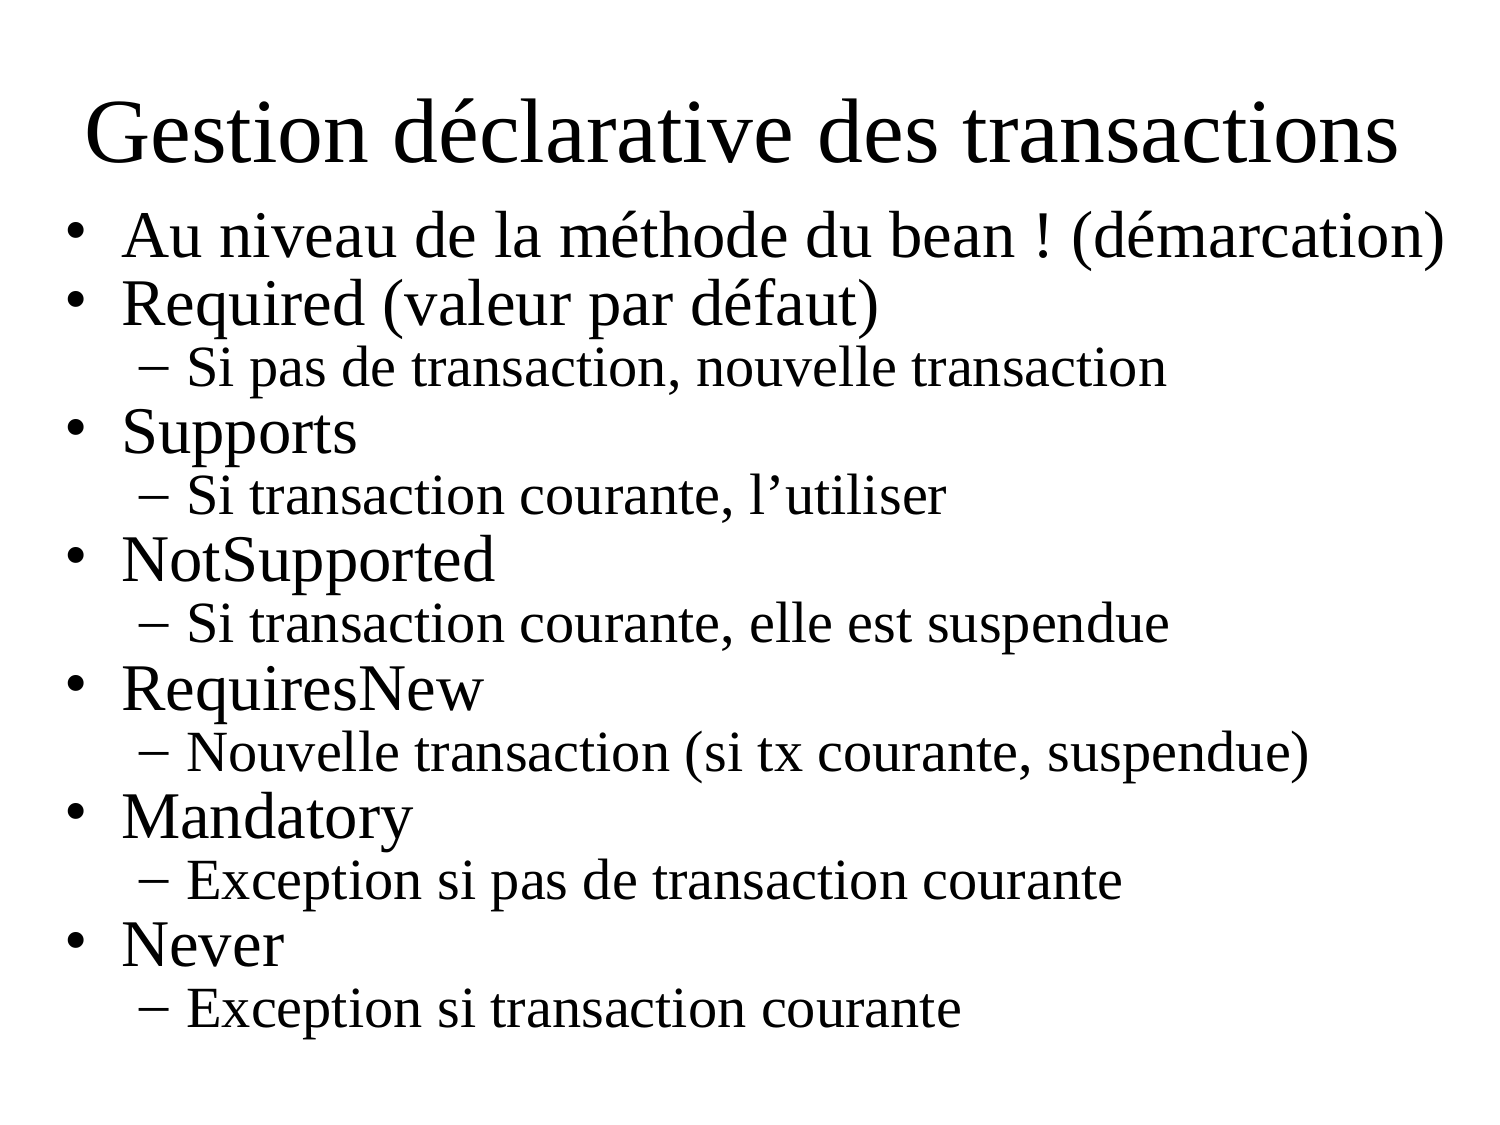

# Gestion déclarative des transactions
Au niveau de la méthode du bean ! (démarcation)
Required (valeur par défaut)
Si pas de transaction, nouvelle transaction
Supports
Si transaction courante, l’utiliser
NotSupported
Si transaction courante, elle est suspendue
RequiresNew
Nouvelle transaction (si tx courante, suspendue)
Mandatory
Exception si pas de transaction courante
Never
Exception si transaction courante